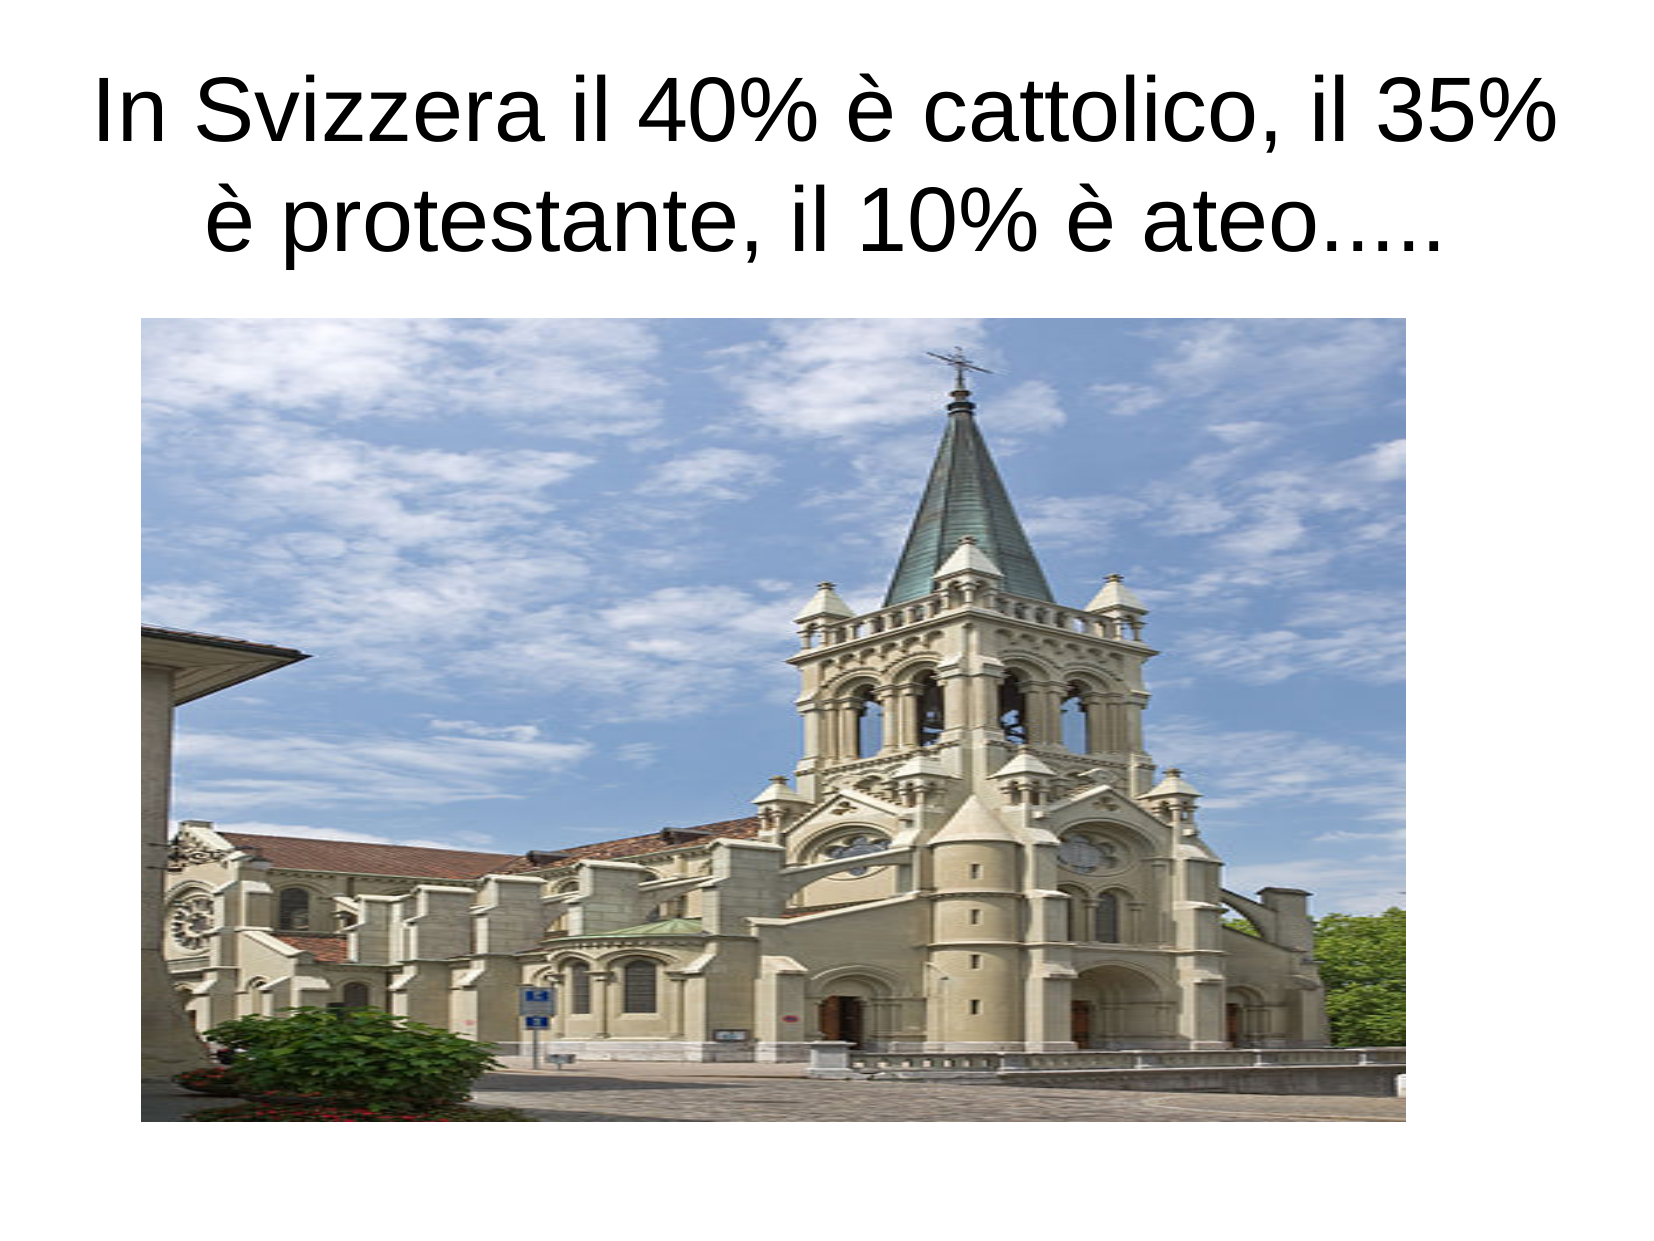

# In Svizzera il 40% è cattolico, il 35% è protestante, il 10% è ateo.....